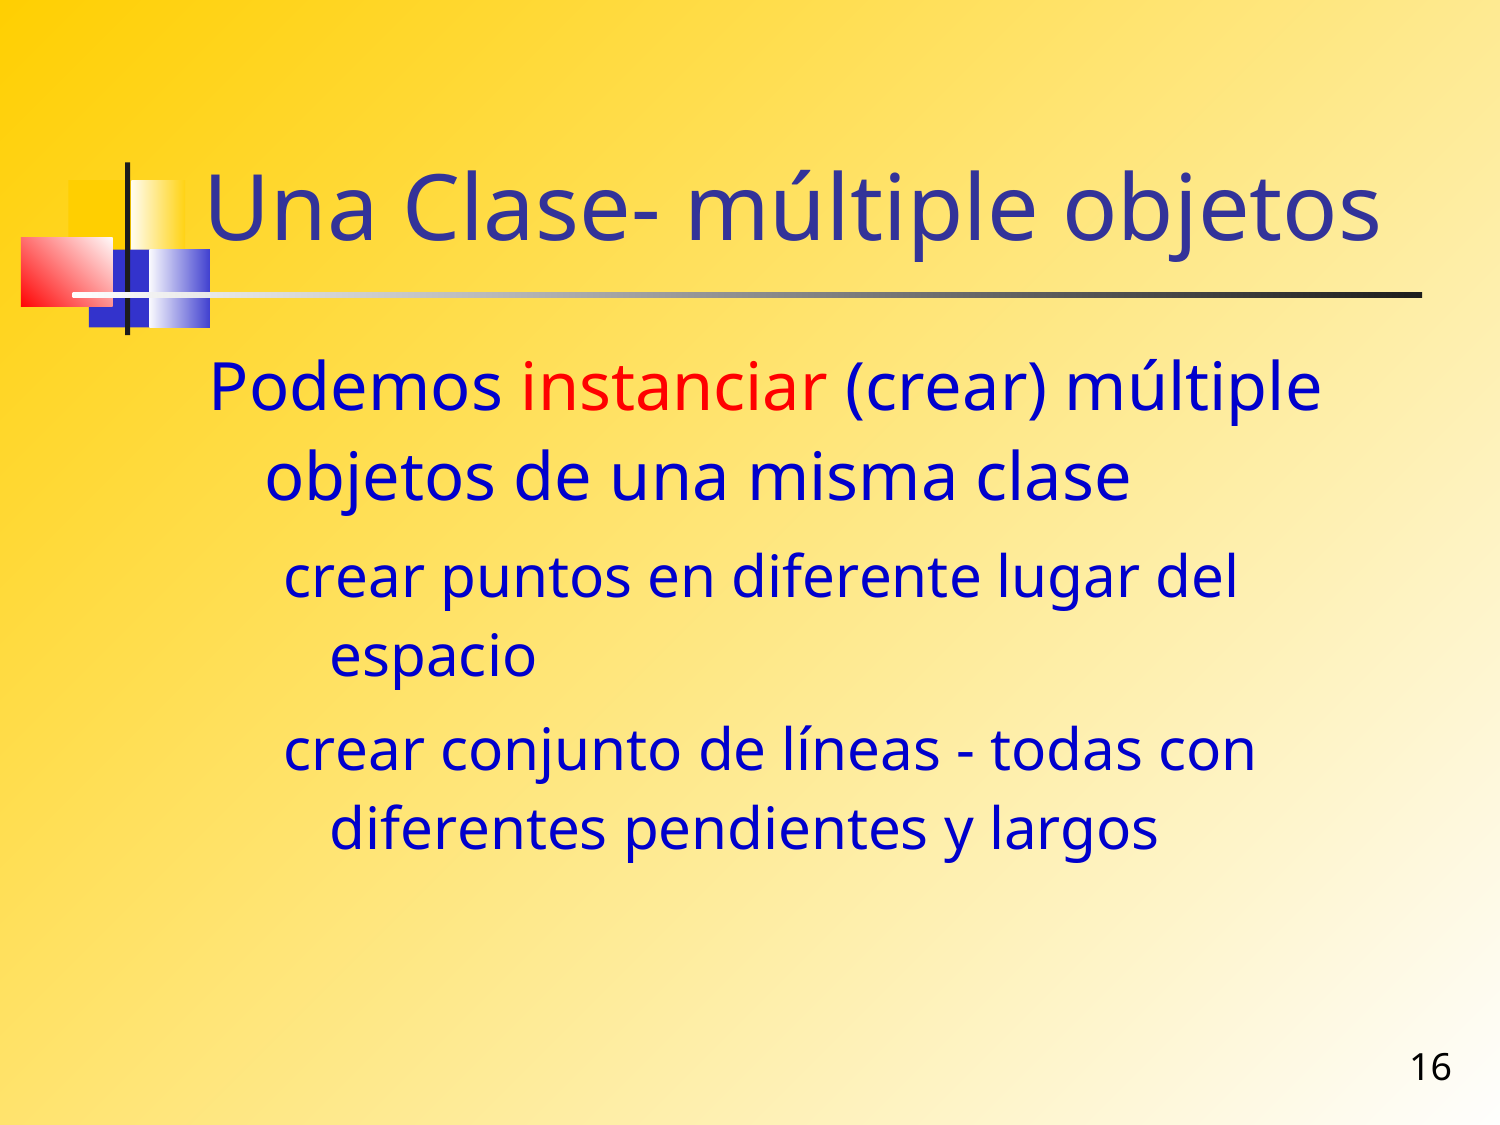

# Una Clase- múltiple objetos
Podemos instanciar (crear) múltiple objetos de una misma clase
crear puntos en diferente lugar del espacio
crear conjunto de líneas - todas con diferentes pendientes y largos
16